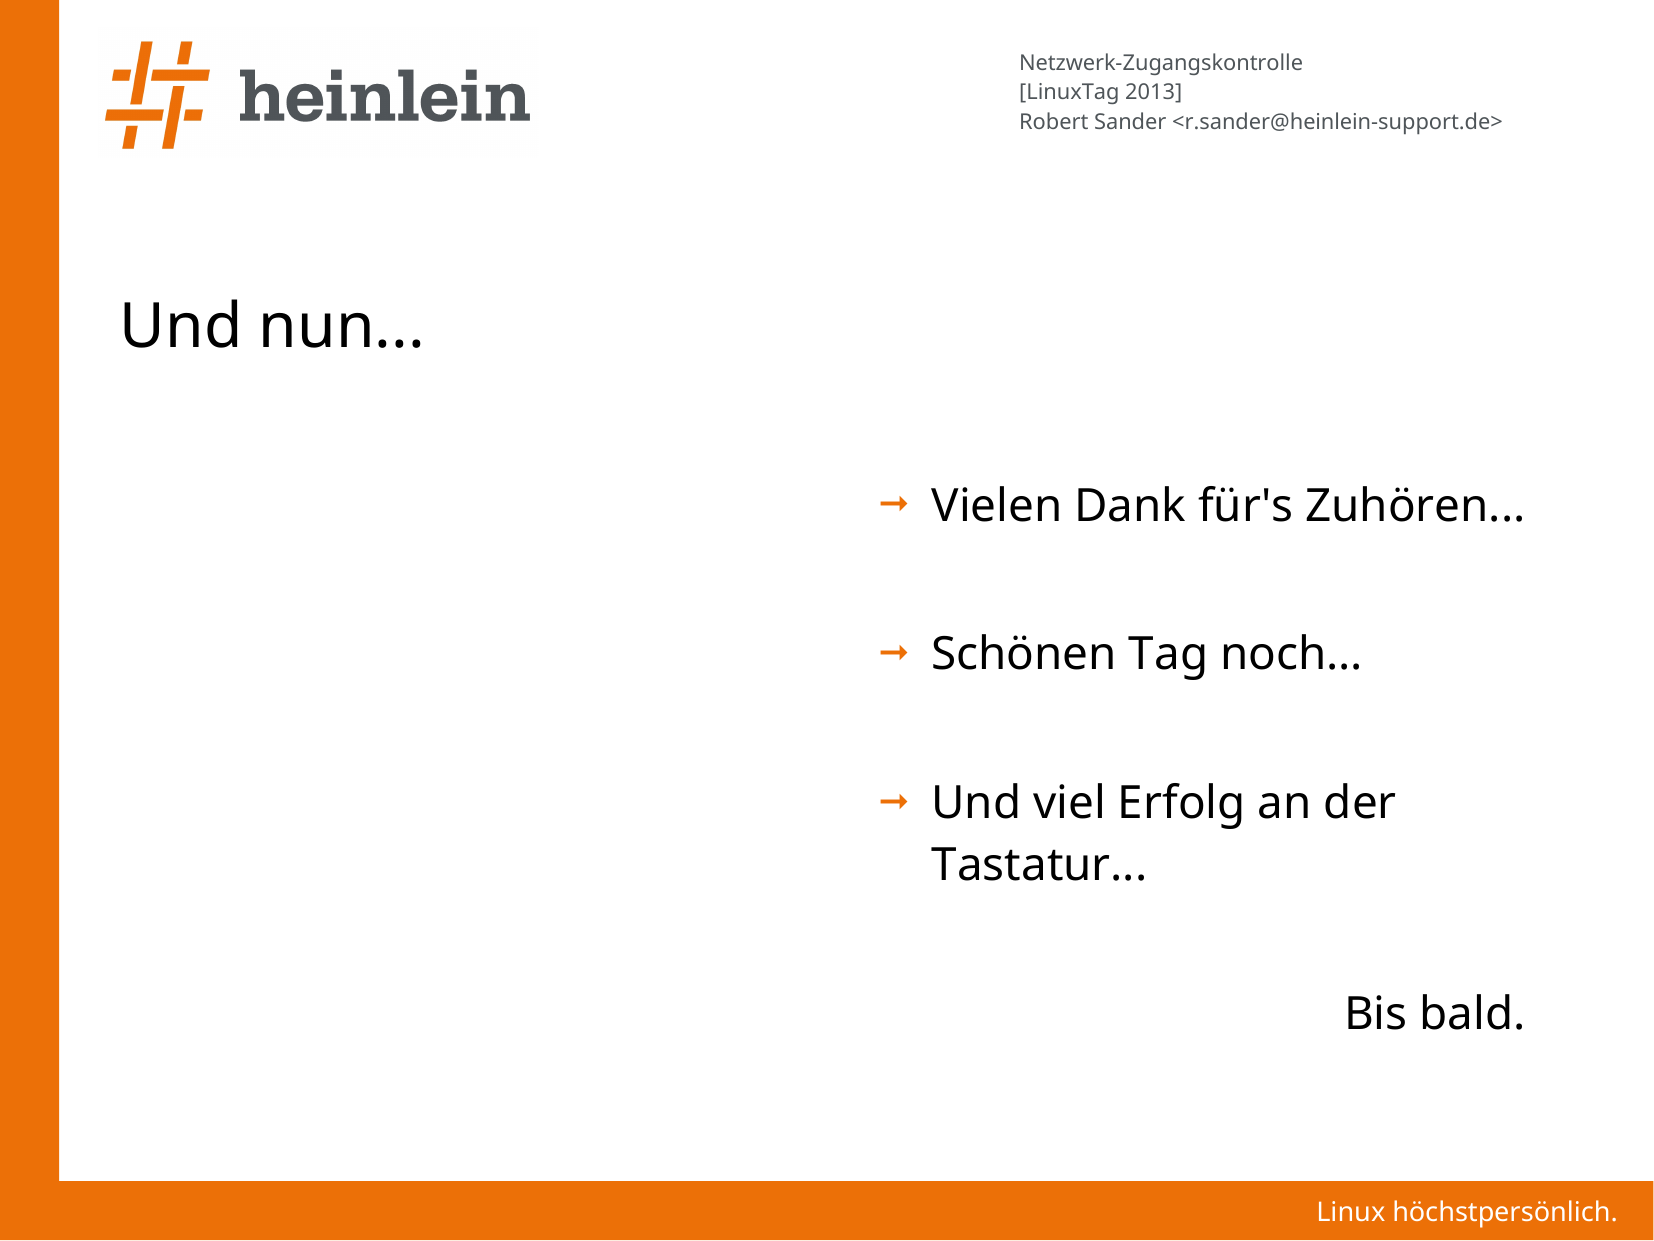

# Und nun...
Vielen Dank für's Zuhören...
Schönen Tag noch...
Und viel Erfolg an der Tastatur...
 Bis bald.